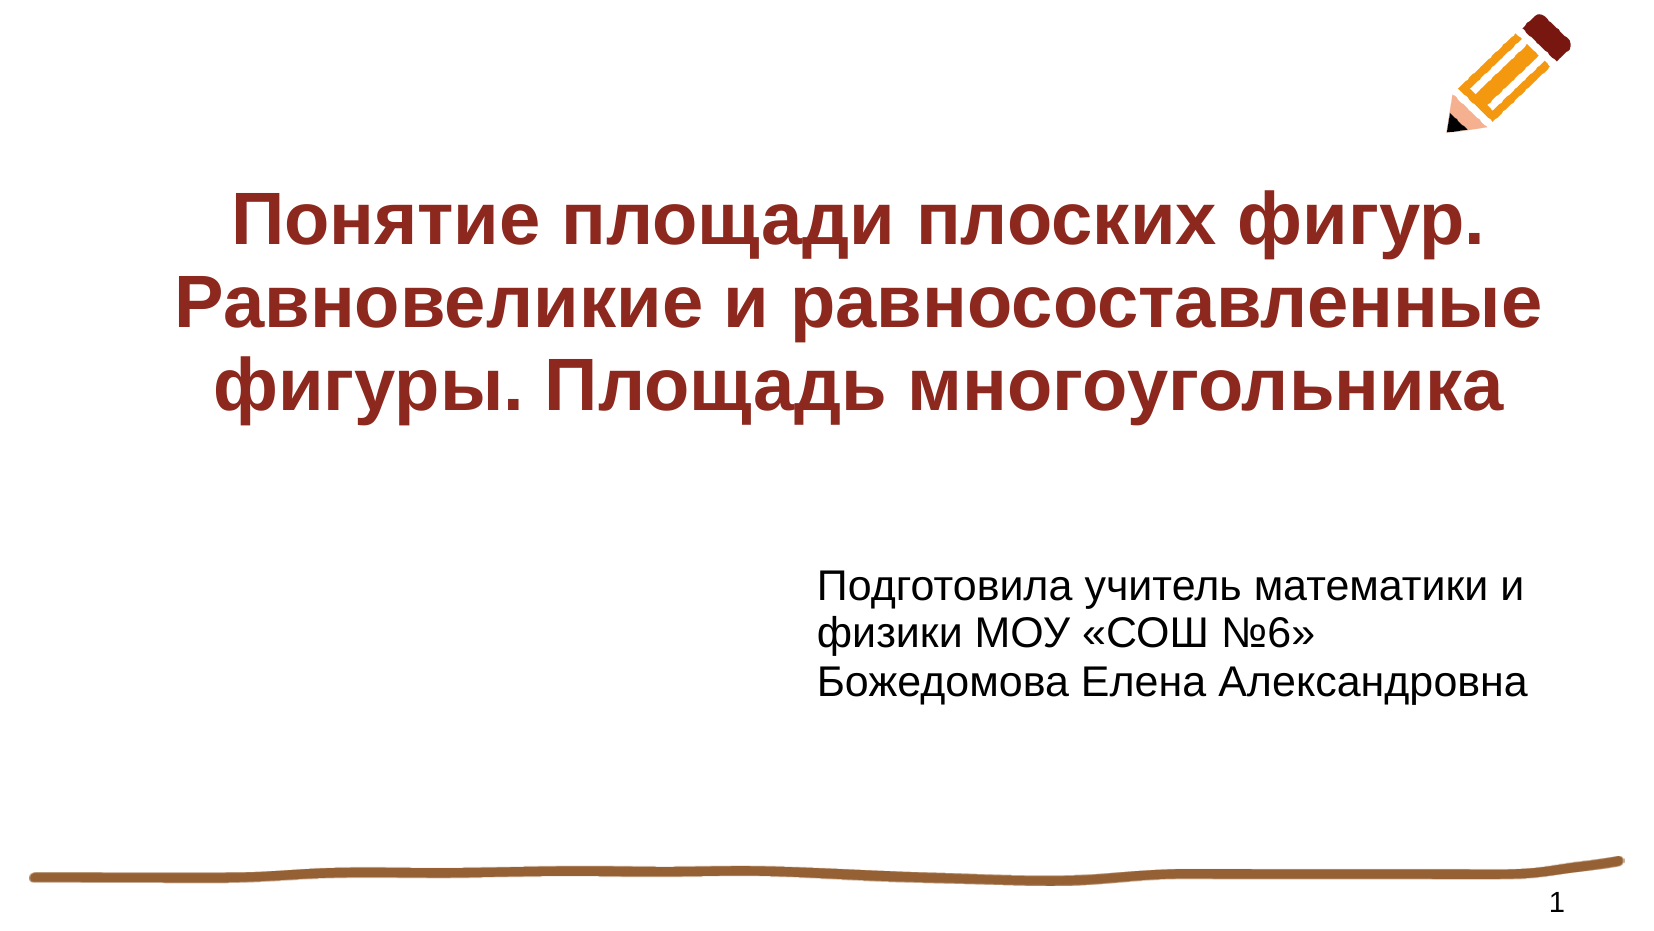

# Понятие площади плоских фигур. Равновеликие и равносоставленные фигуры. Площадь многоугольника
Подготовила учитель математики и физики МОУ «СОШ №6»
Божедомова Елена Александровна
1